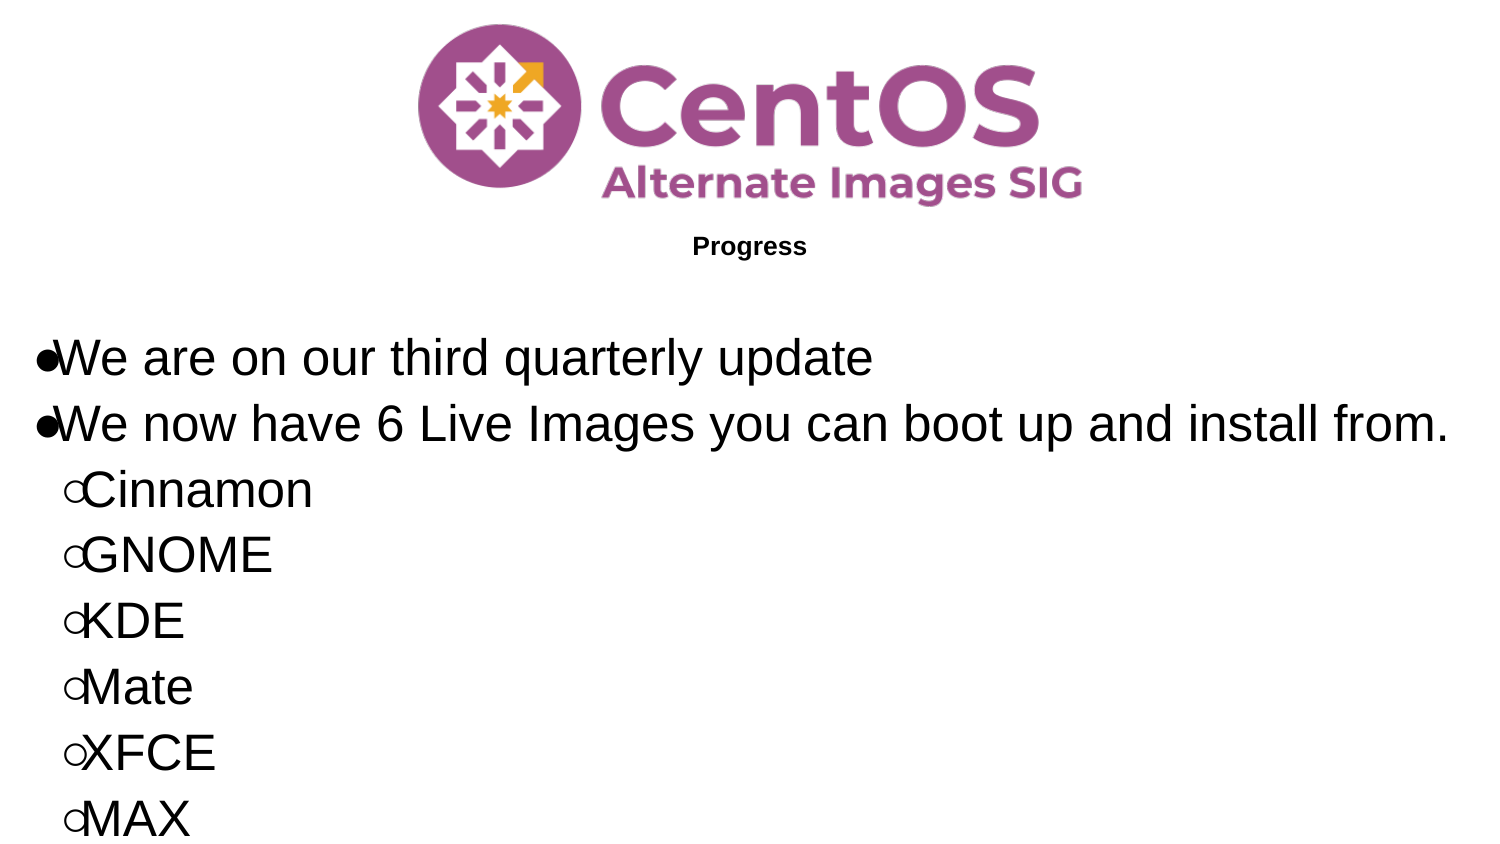

# Progress
We are on our third quarterly update
We now have 6 Live Images you can boot up and install from.
Cinnamon
GNOME
KDE
Mate
XFCE
MAX
Min